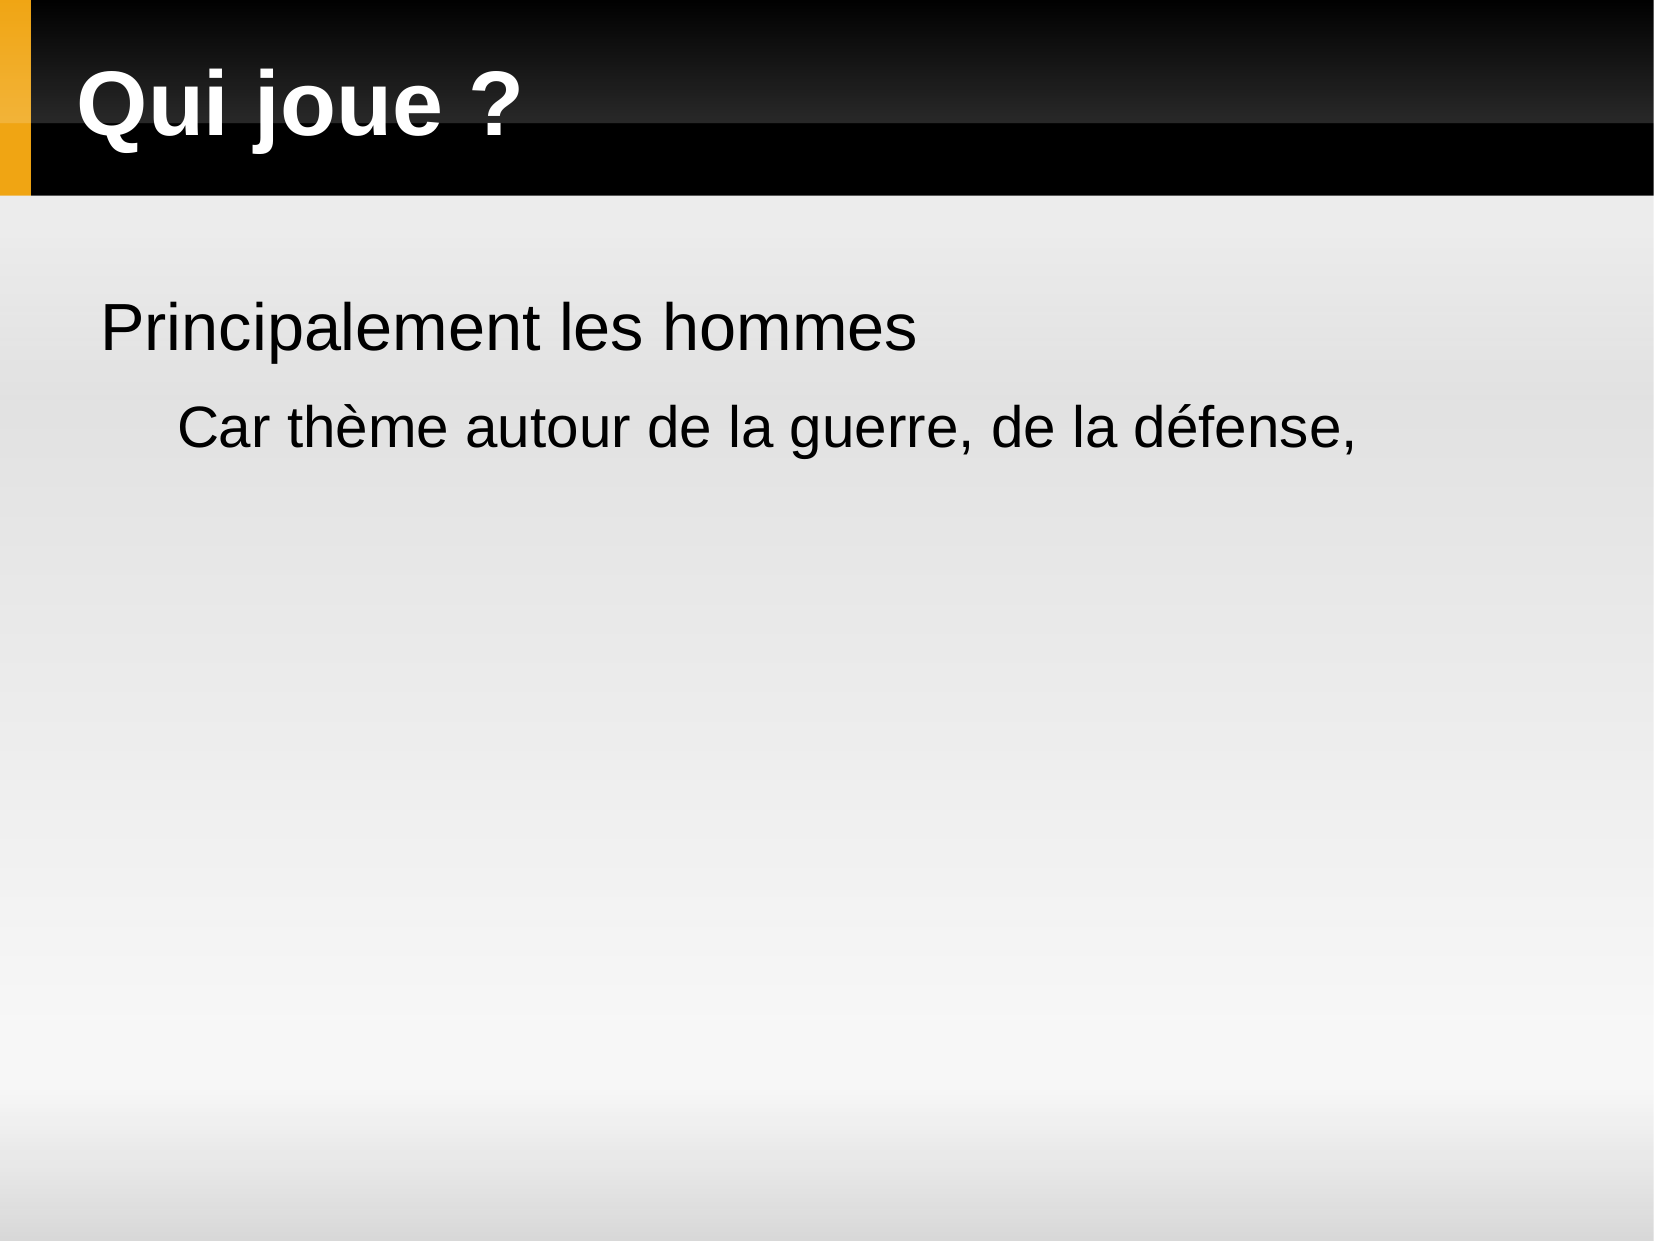

# Qui joue ?
Principalement les hommes
Car thème autour de la guerre, de la défense,